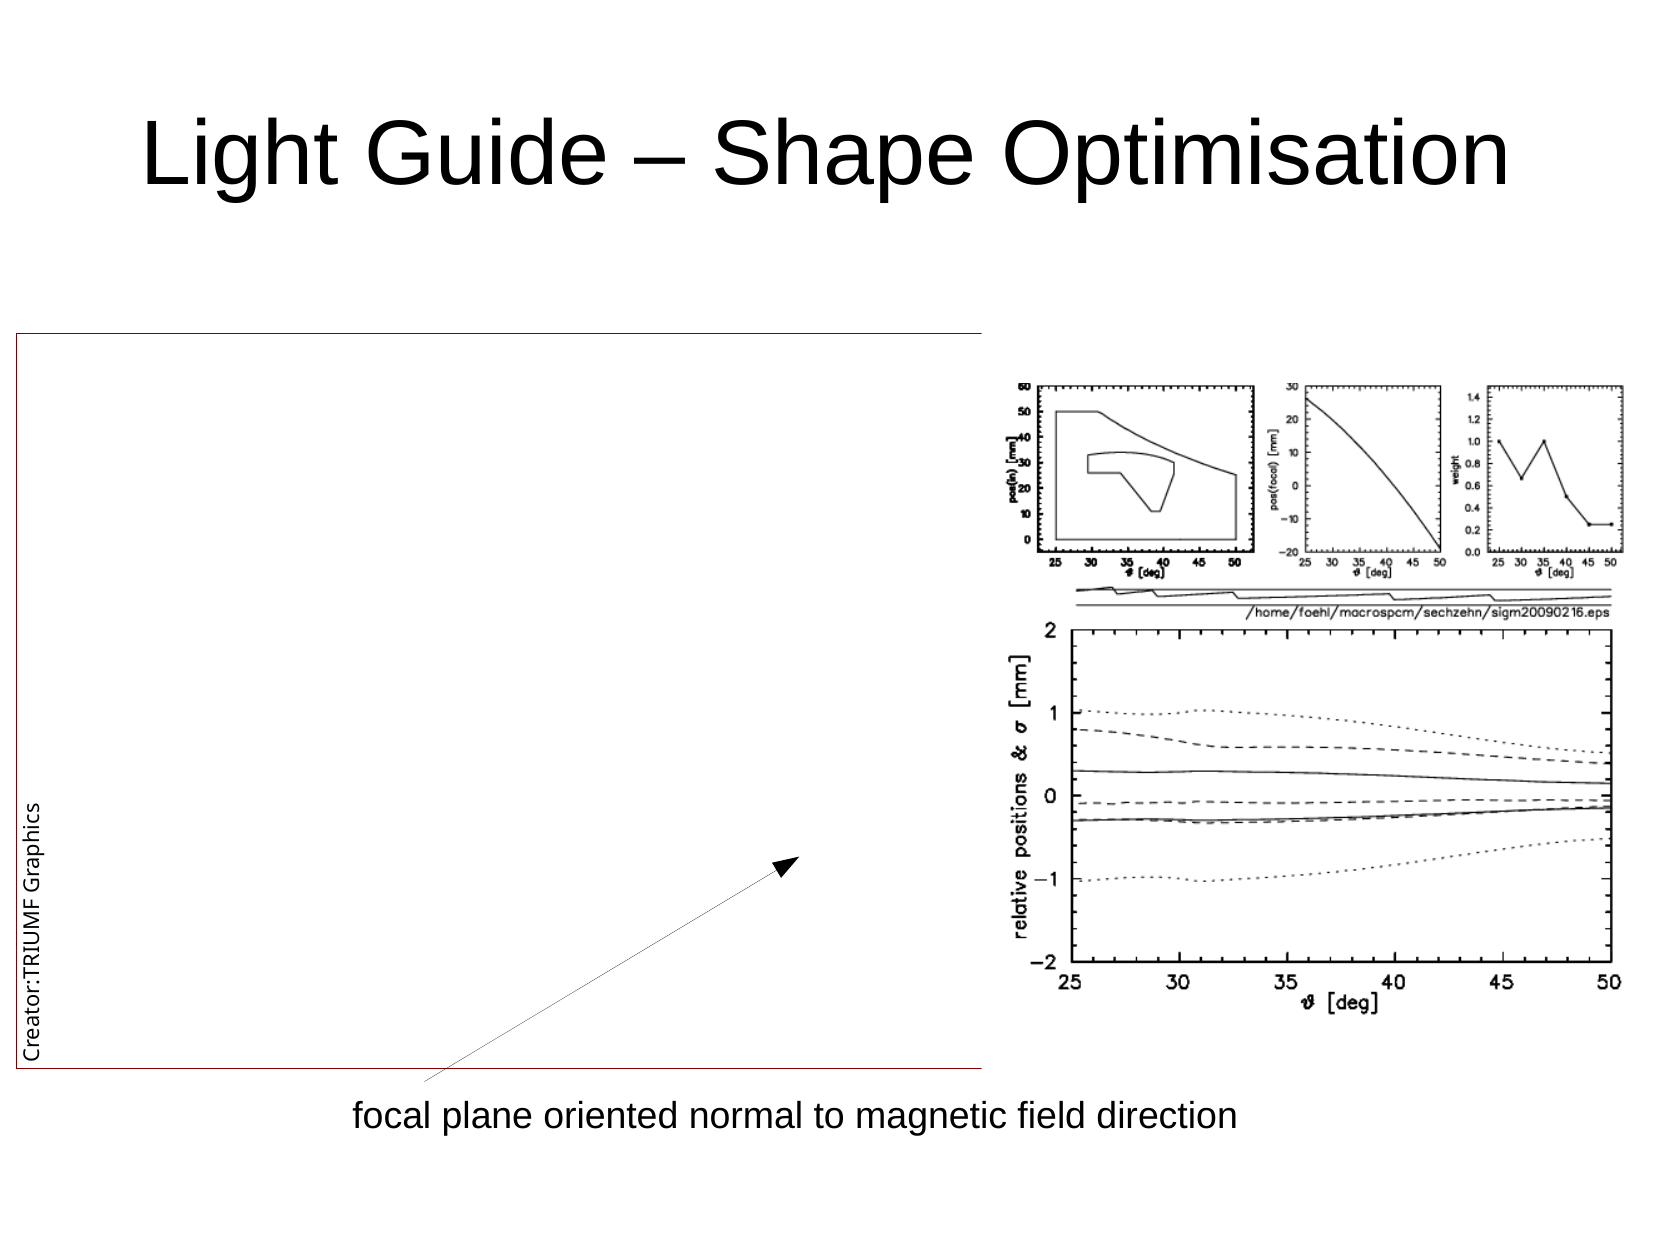

# Light Guide – Shape Optimisation
focal plane oriented normal to magnetic field direction